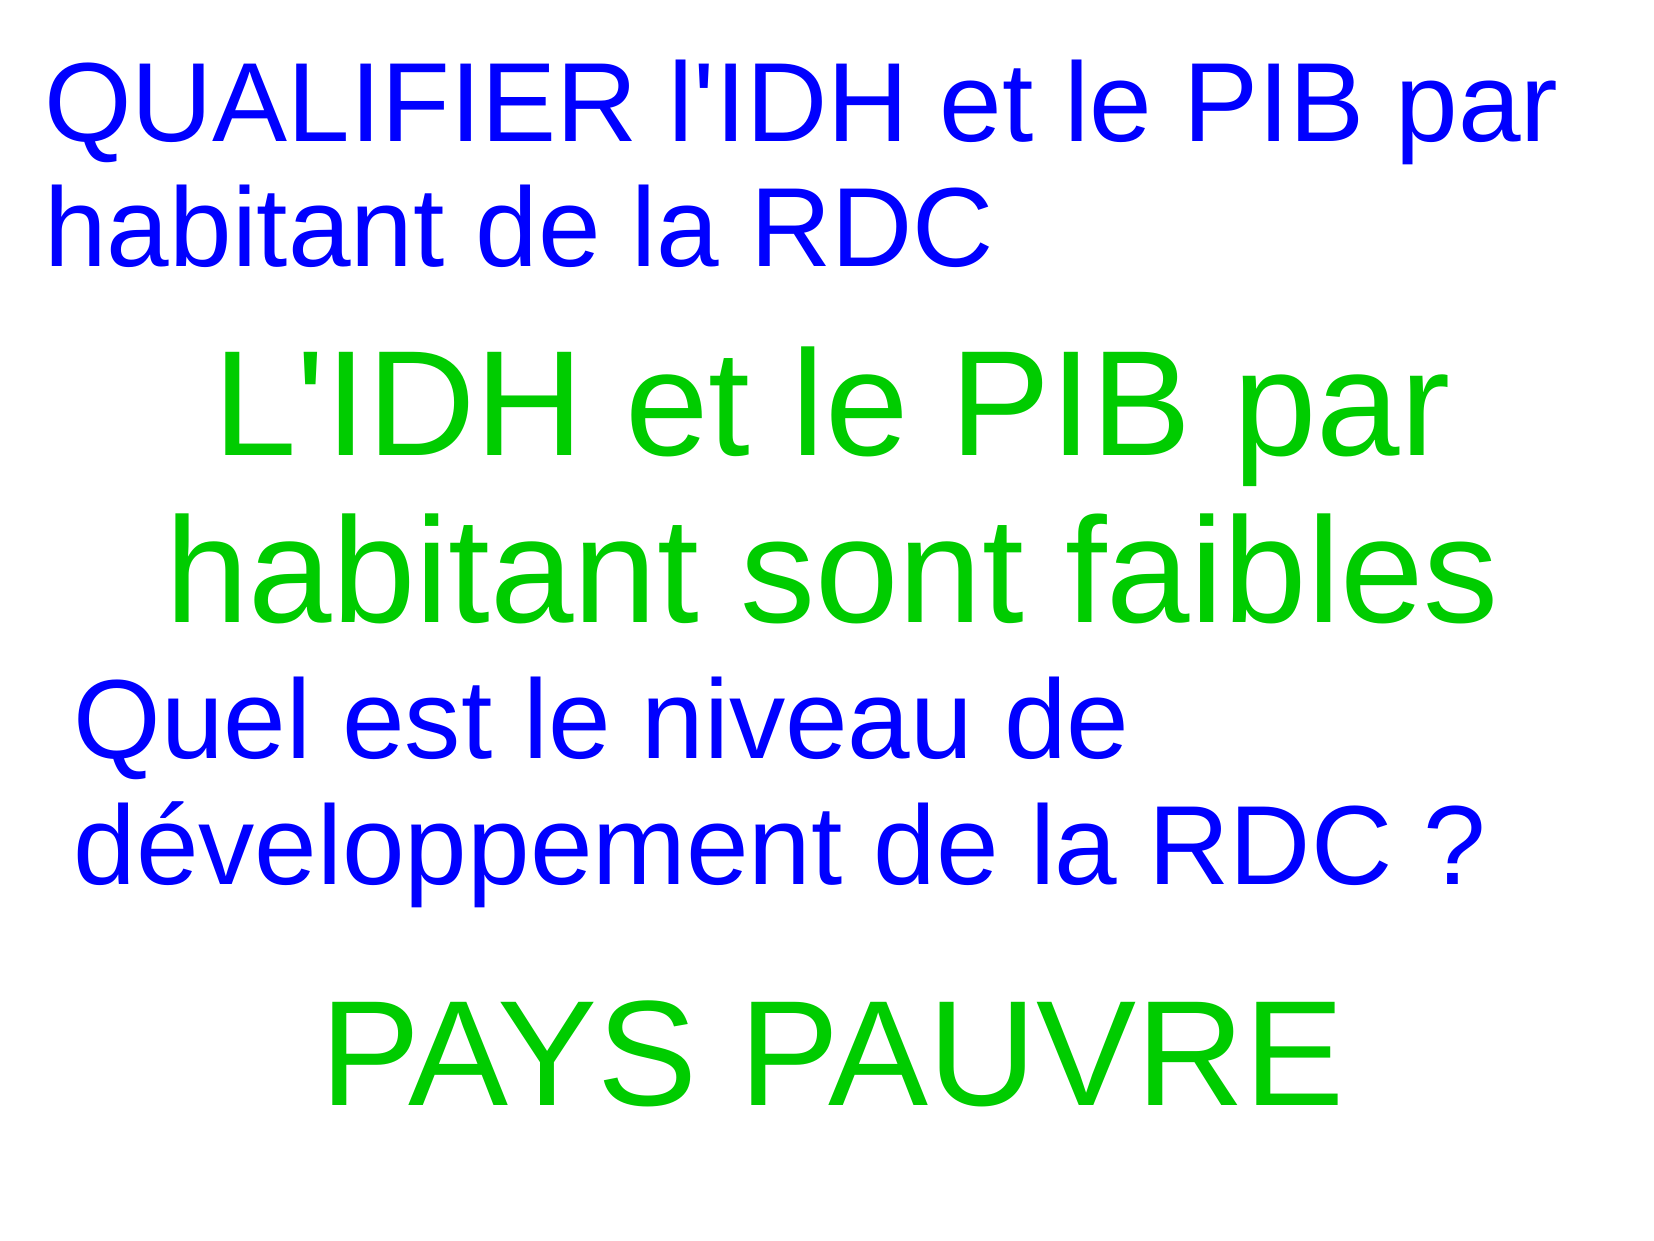

QUALIFIER l'IDH et le PIB par habitant de la RDC
# L'IDH et le PIB par habitant sont faibles
Quel est le niveau de développement de la RDC ?
PAYS PAUVRE